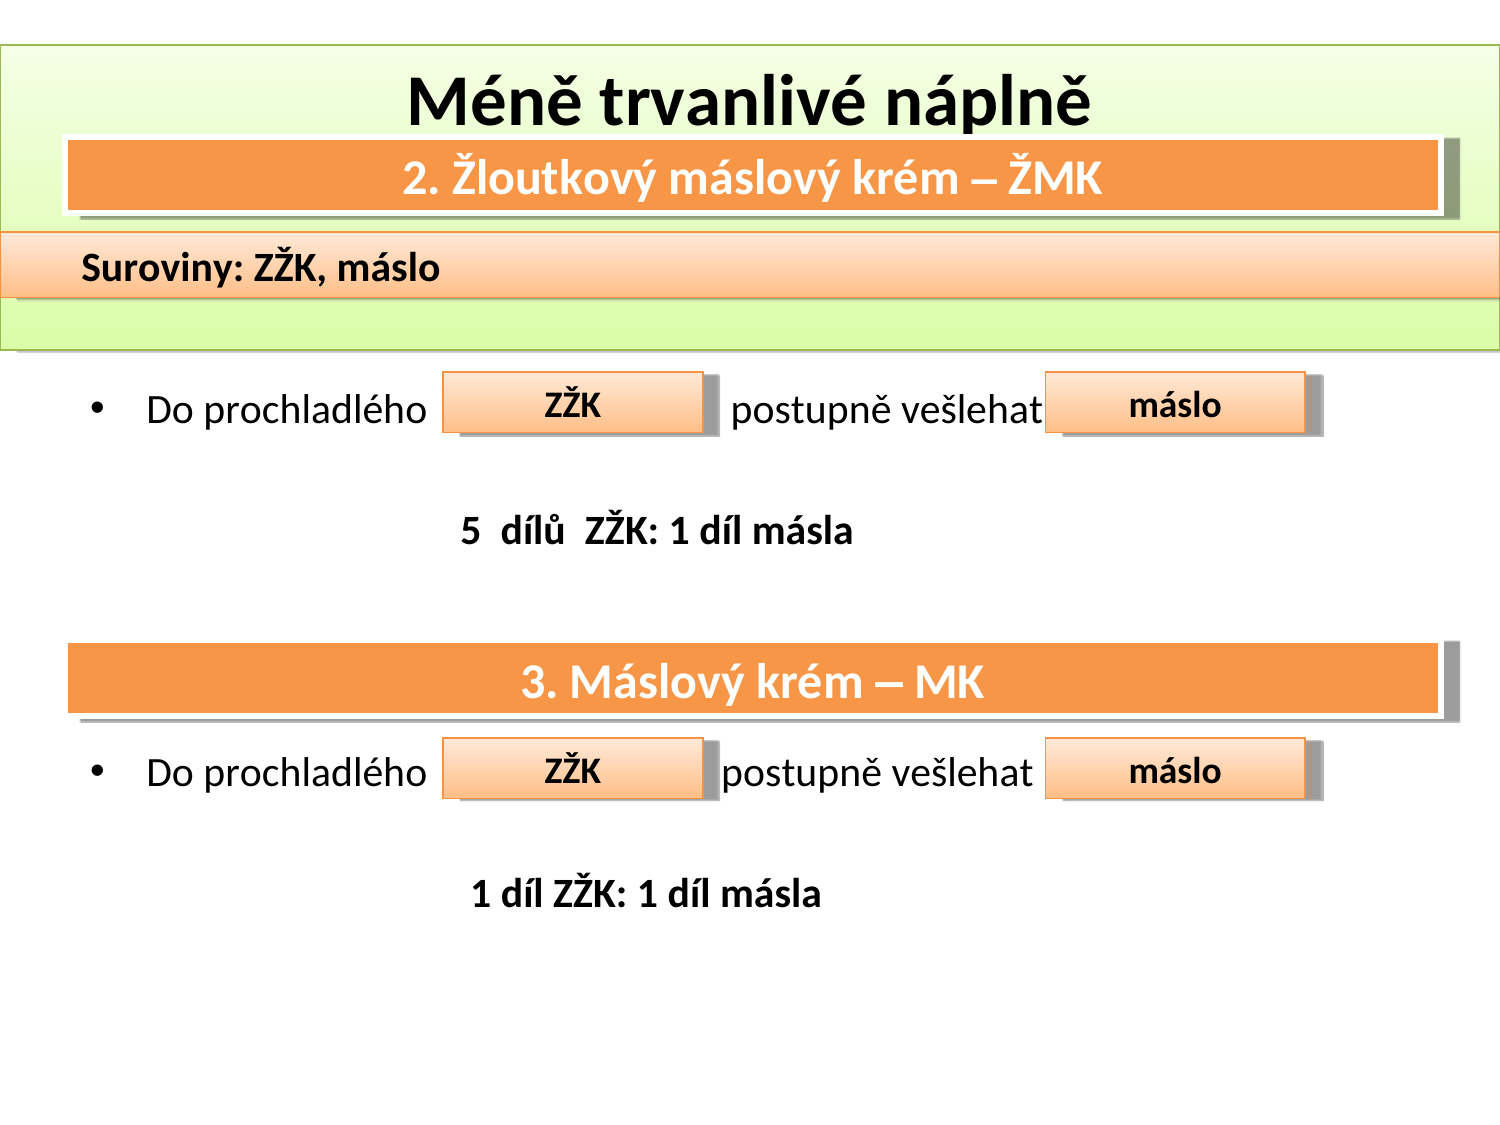

Méně trvanlivé náplně
2. Žloutkový máslový krém ‒ ŽMK
 Suroviny: ZŽK, máslo
# Do prochladlého postupně vešlehat
 5 dílů ZŽK: 1 díl másla
Do prochladlého postupně vešlehat
 1 díl ZŽK: 1 díl másla
ZŽK
máslo
3. Máslový krém ‒ MK
ZŽK
máslo